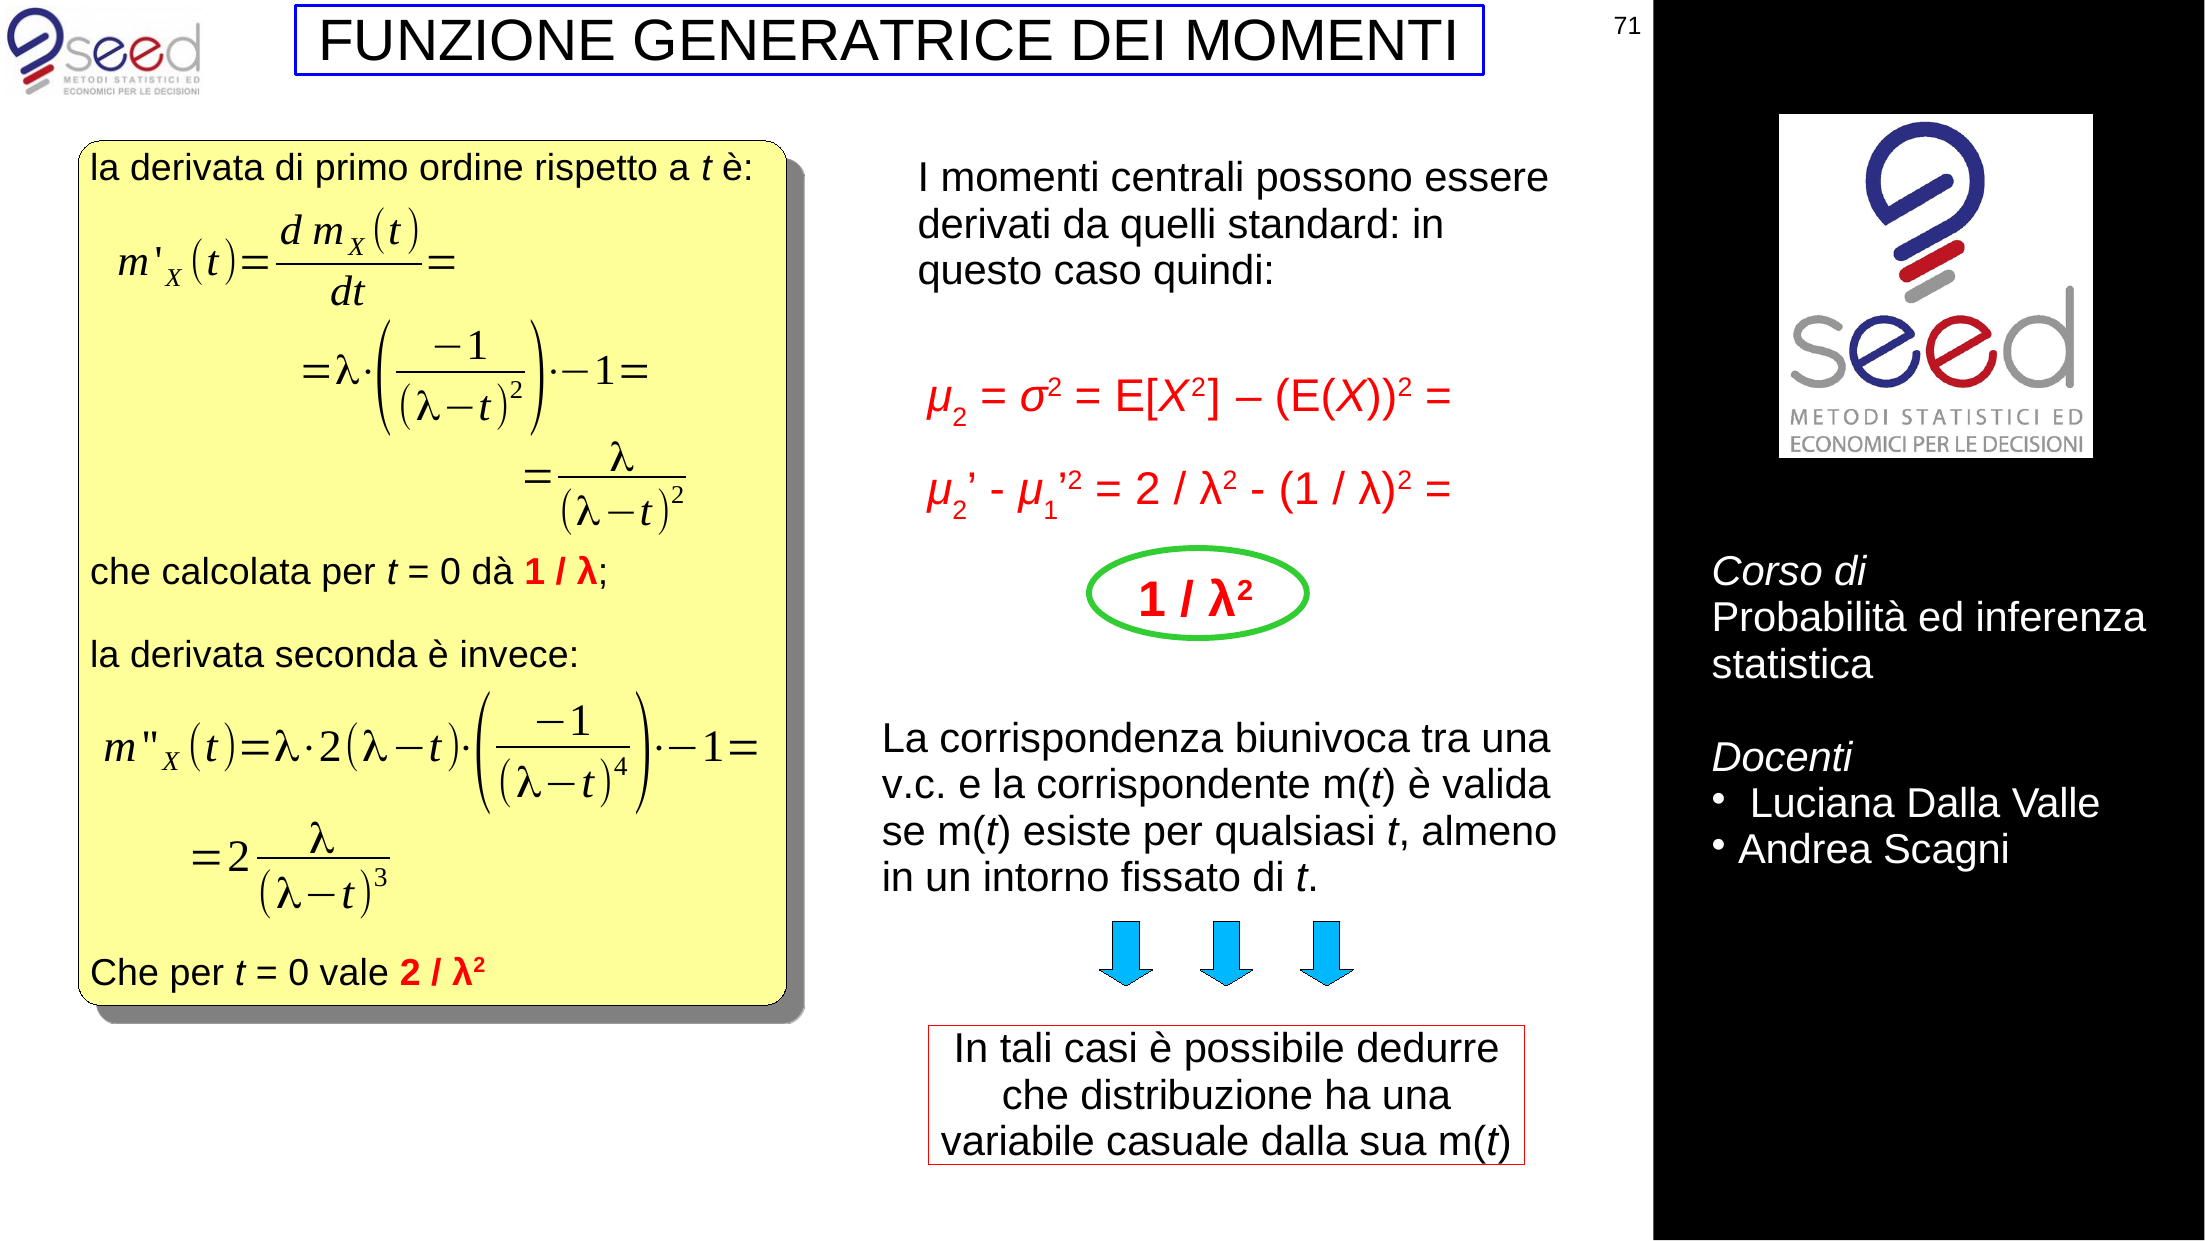

FUNZIONE GENERATRICE DEI MOMENTI
la derivata di primo ordine rispetto a t è:
che calcolata per t = 0 dà 1 / λ;
la derivata seconda è invece:
Che per t = 0 vale 2 / λ2
I momenti centrali possono essere derivati da quelli standard: in questo caso quindi:
μ2 = σ2 = E[X2] – (E(X))2 = μ2’ - μ1’2 = 2 / λ2 - (1 / λ)2 =
1 / λ2
La corrispondenza biunivoca tra una v.c. e la corrispondente m(t) è valida se m(t) esiste per qualsiasi t, almeno in un intorno fissato di t.
In tali casi è possibile dedurre che distribuzione ha una variabile casuale dalla sua m(t)